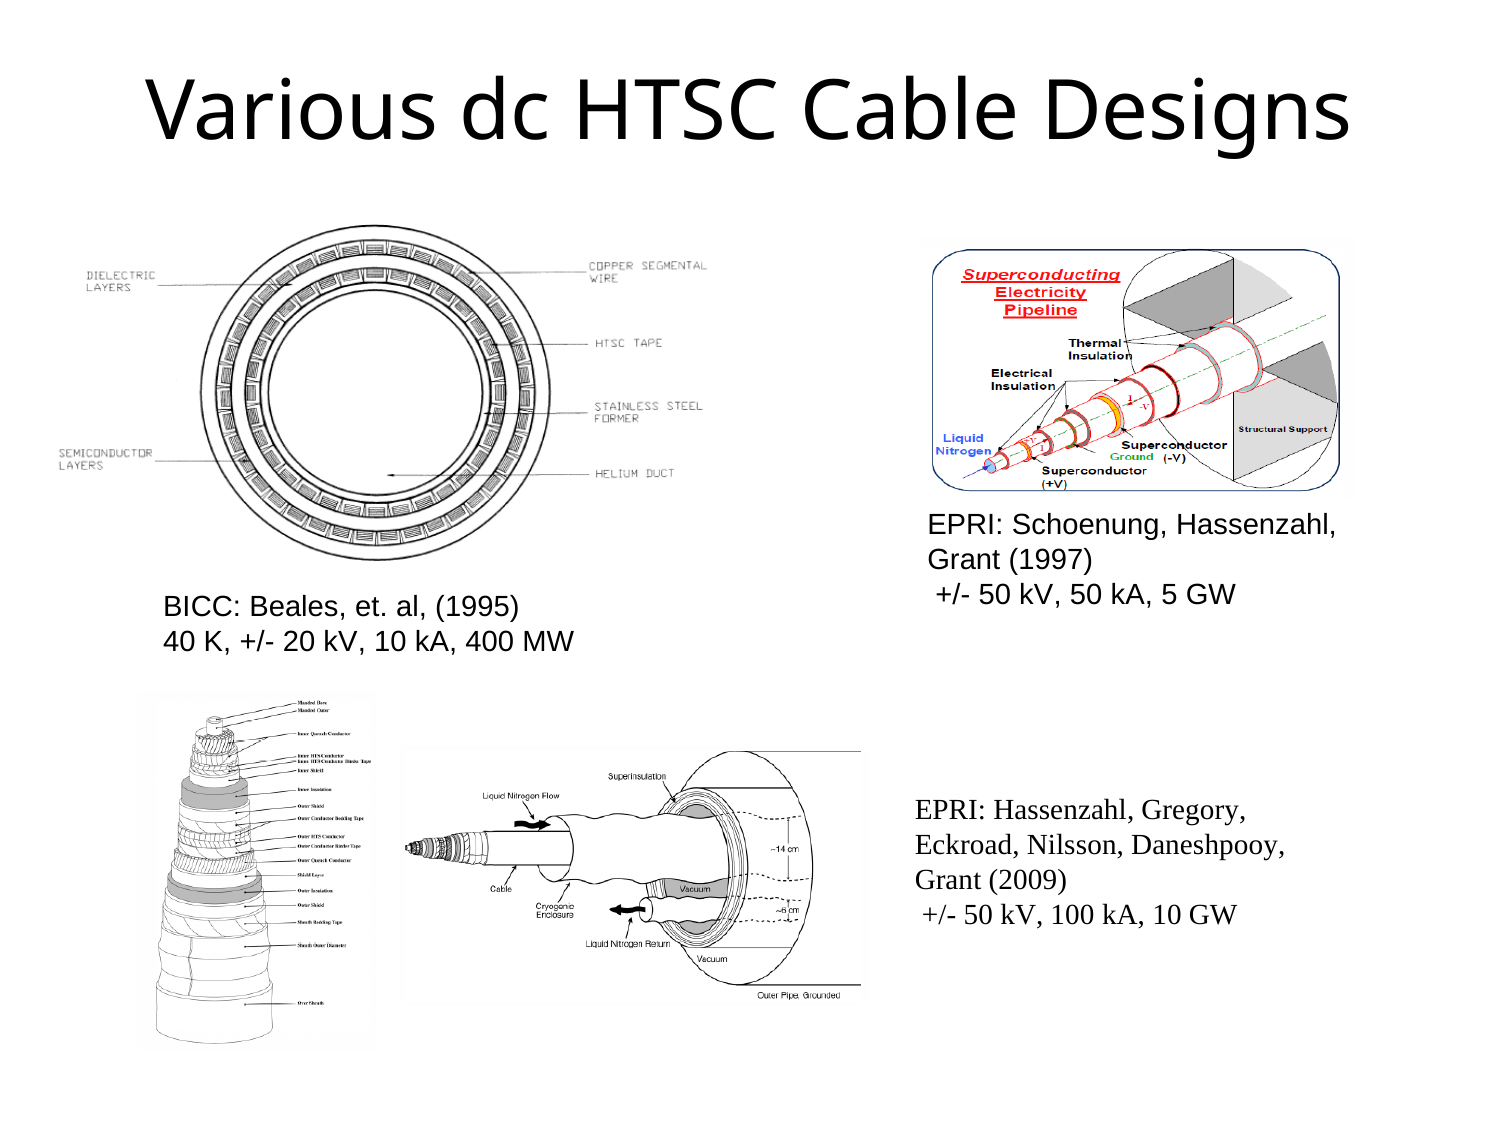

# Various dc HTSC Cable Designs
BICC: Beales, et. al, (1995)
40 K, +/- 20 kV, 10 kA, 400 MW
EPRI: Schoenung, Hassenzahl, Grant (1997)
 +/- 50 kV, 50 kA, 5 GW
EPRI: Hassenzahl, Gregory, Eckroad, Nilsson, Daneshpooy, Grant (2009)
 +/- 50 kV, 100 kA, 10 GW